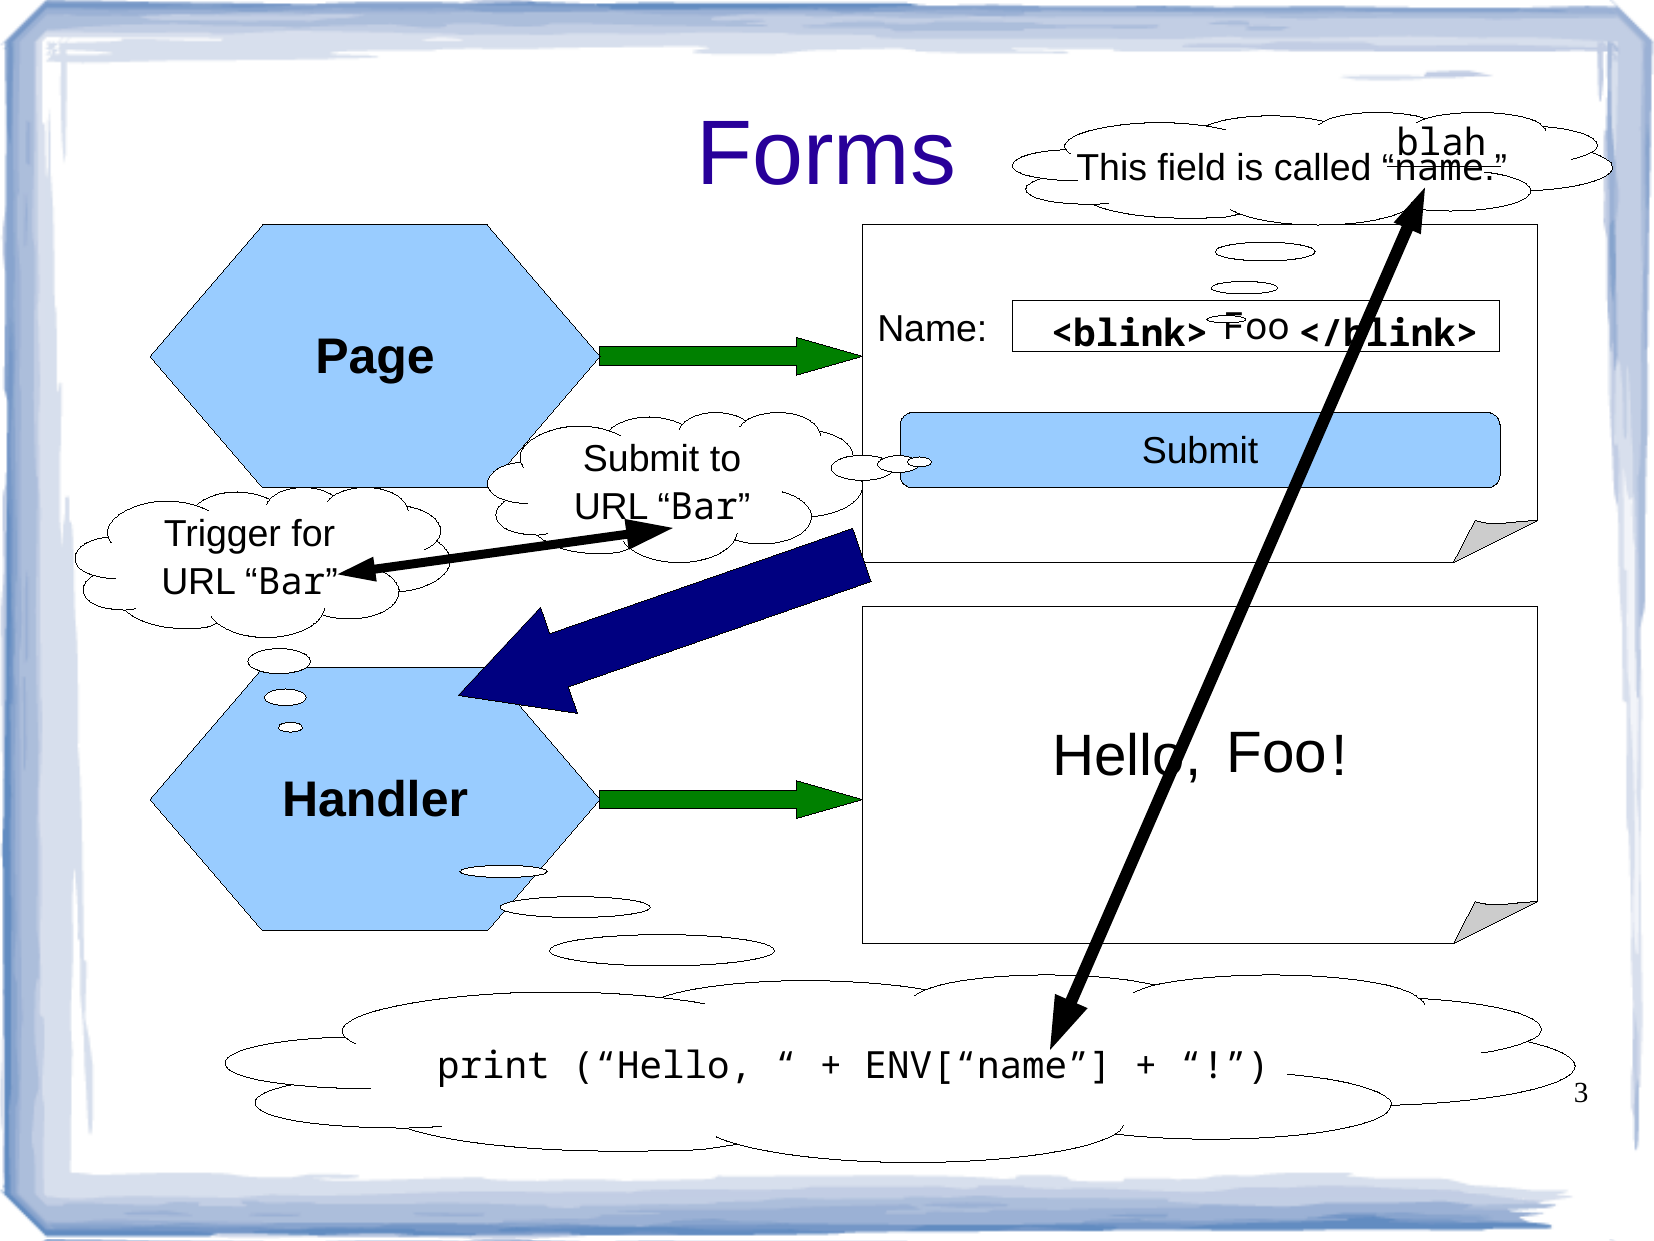

# Forms
blah
This field is called “name.”
Page
<blink> </blink>
Name:
Foo
Submit to URL “Bar”
Trigger for URL “Bar”
Submit
Hello, !
Handler
Foo
print (“Hello, “ + ENV[“name”] + “!”)
3